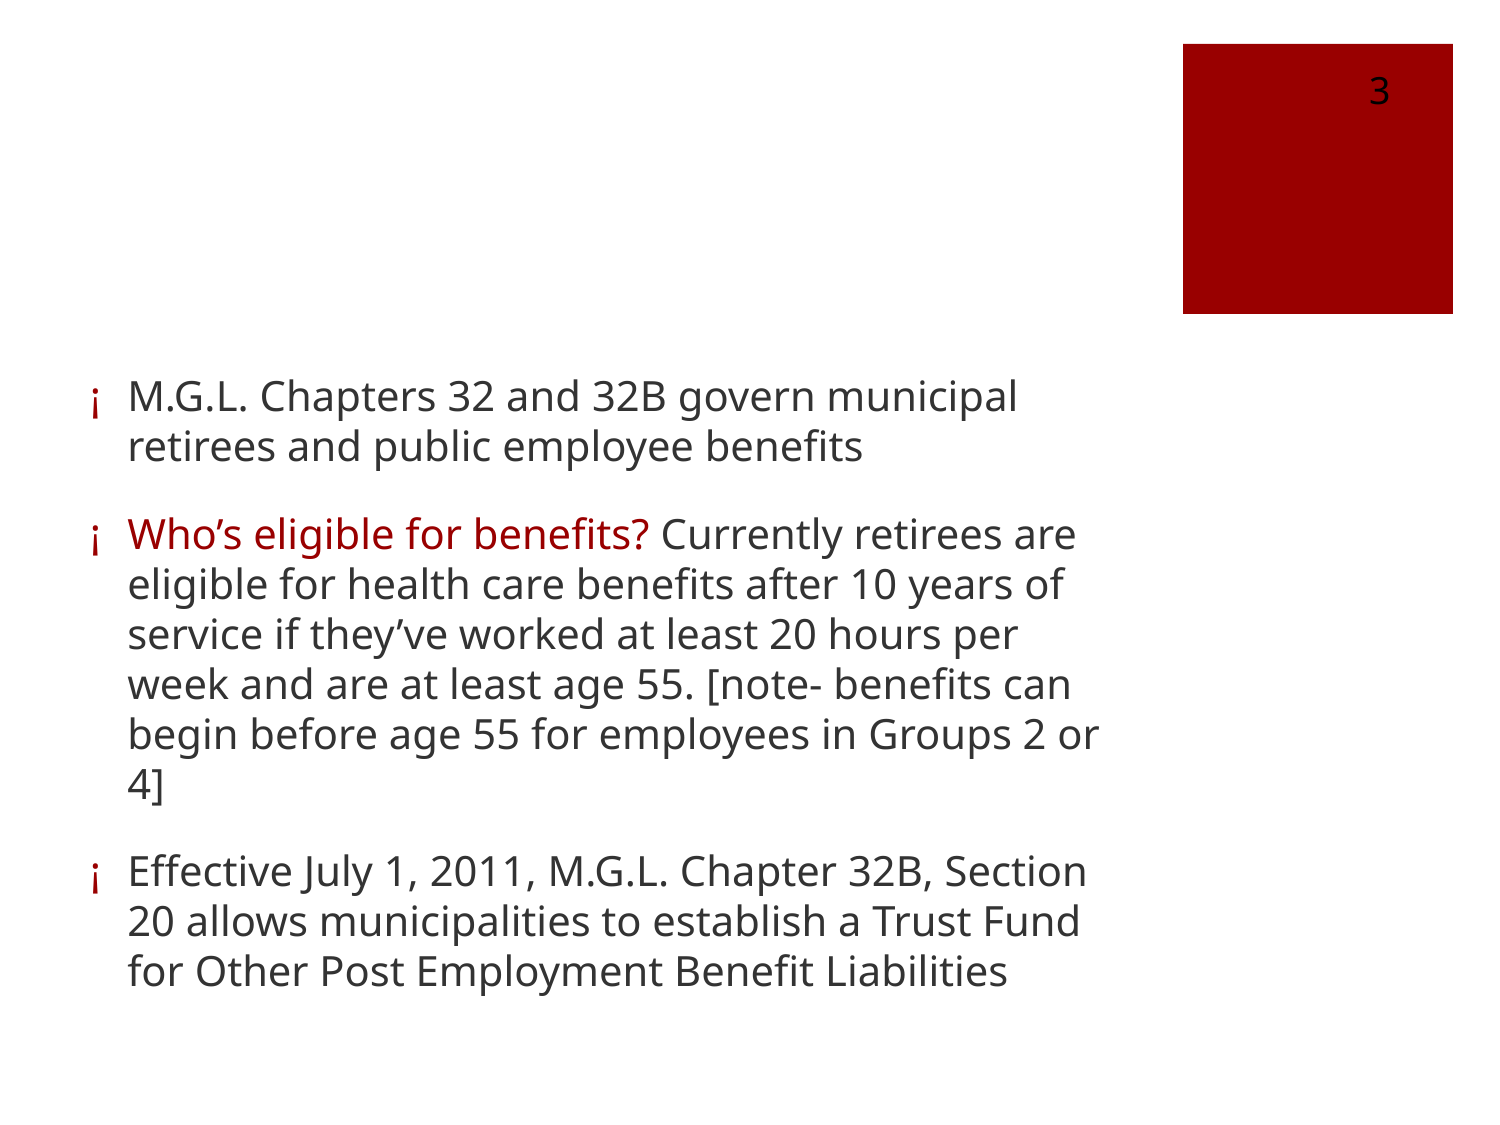

# Statutes and Requirements
M.G.L. Chapters 32 and 32B govern municipal retirees and public employee benefits
Who’s eligible for benefits? Currently retirees are eligible for health care benefits after 10 years of service if they’ve worked at least 20 hours per week and are at least age 55. [note- benefits can begin before age 55 for employees in Groups 2 or 4]
Effective July 1, 2011, M.G.L. Chapter 32B, Section 20 allows municipalities to establish a Trust Fund for Other Post Employment Benefit Liabilities